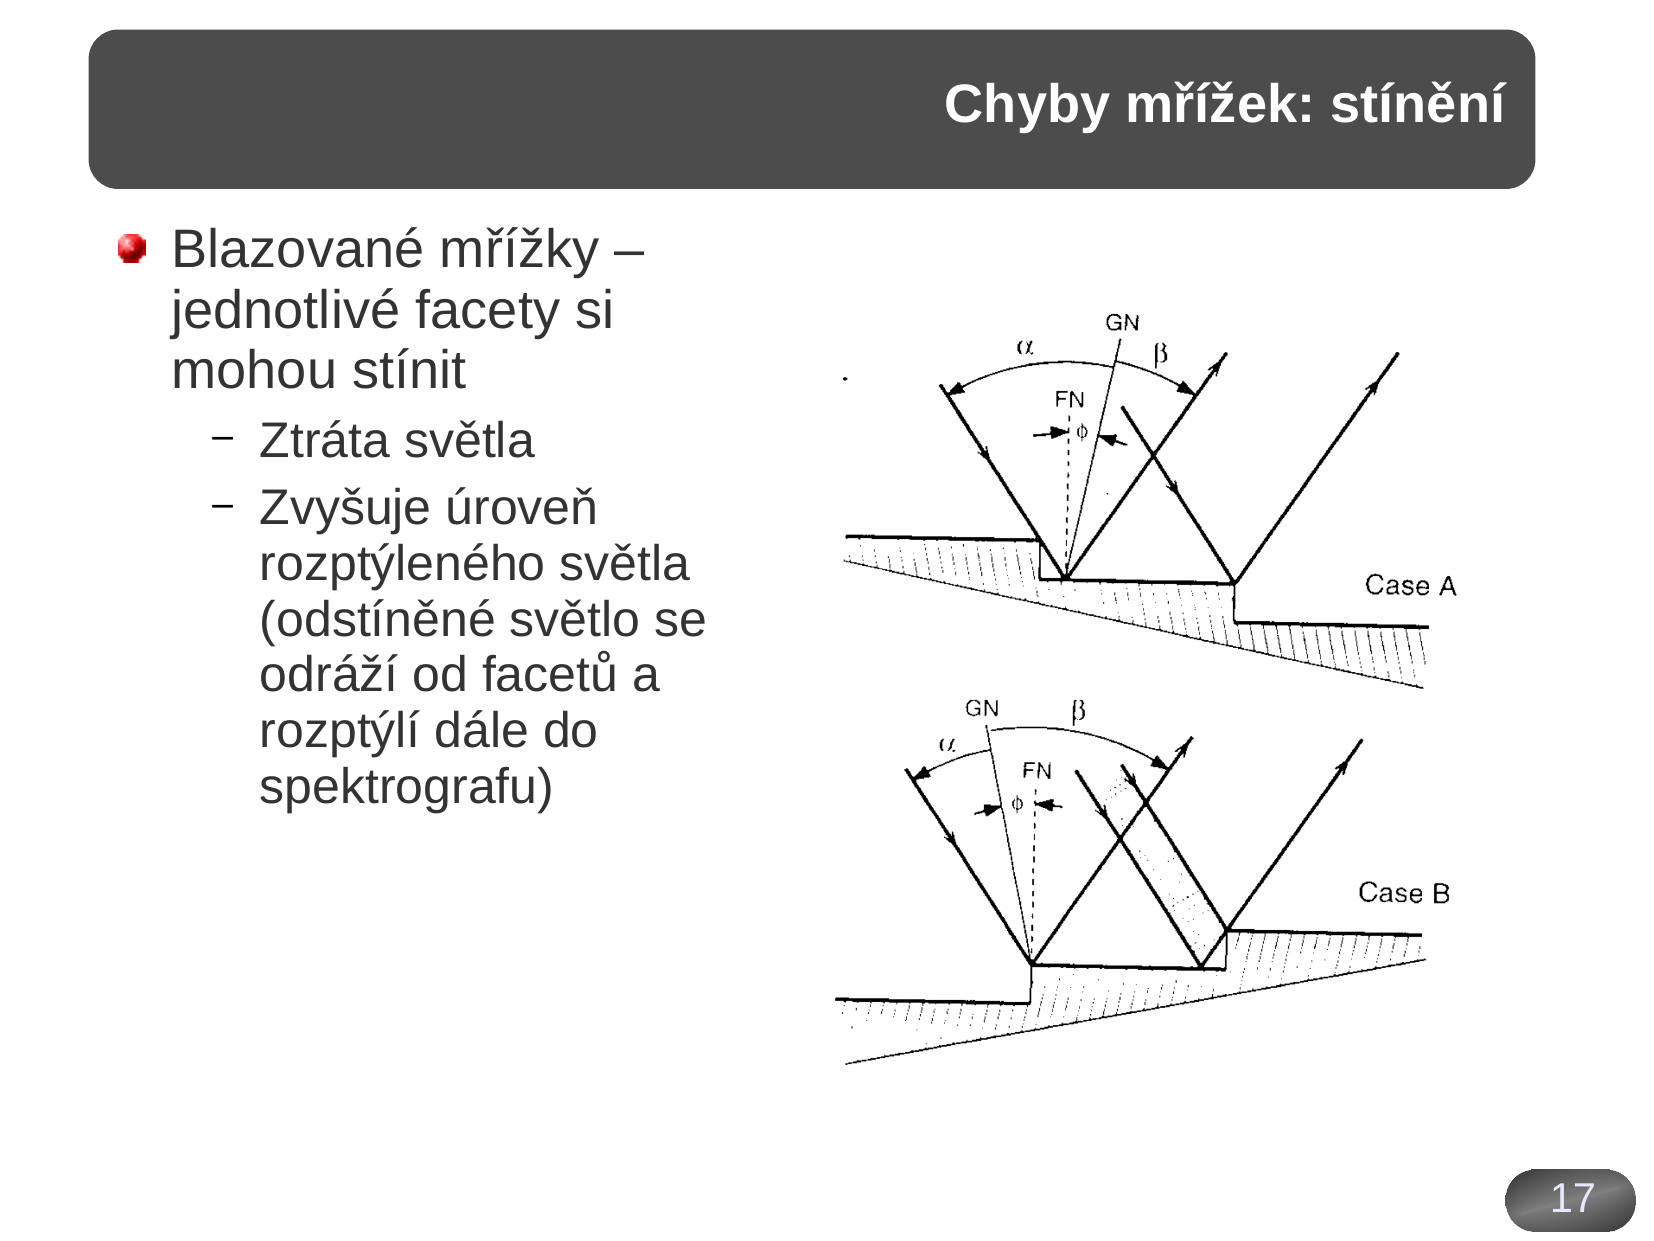

# Chyby mřížek: stínění
Blazované mřížky – jednotlivé facety si mohou stínit
Ztráta světla
Zvyšuje úroveň rozptýleného světla (odstíněné světlo se odráží od facetů a rozptýlí dále do spektrografu)